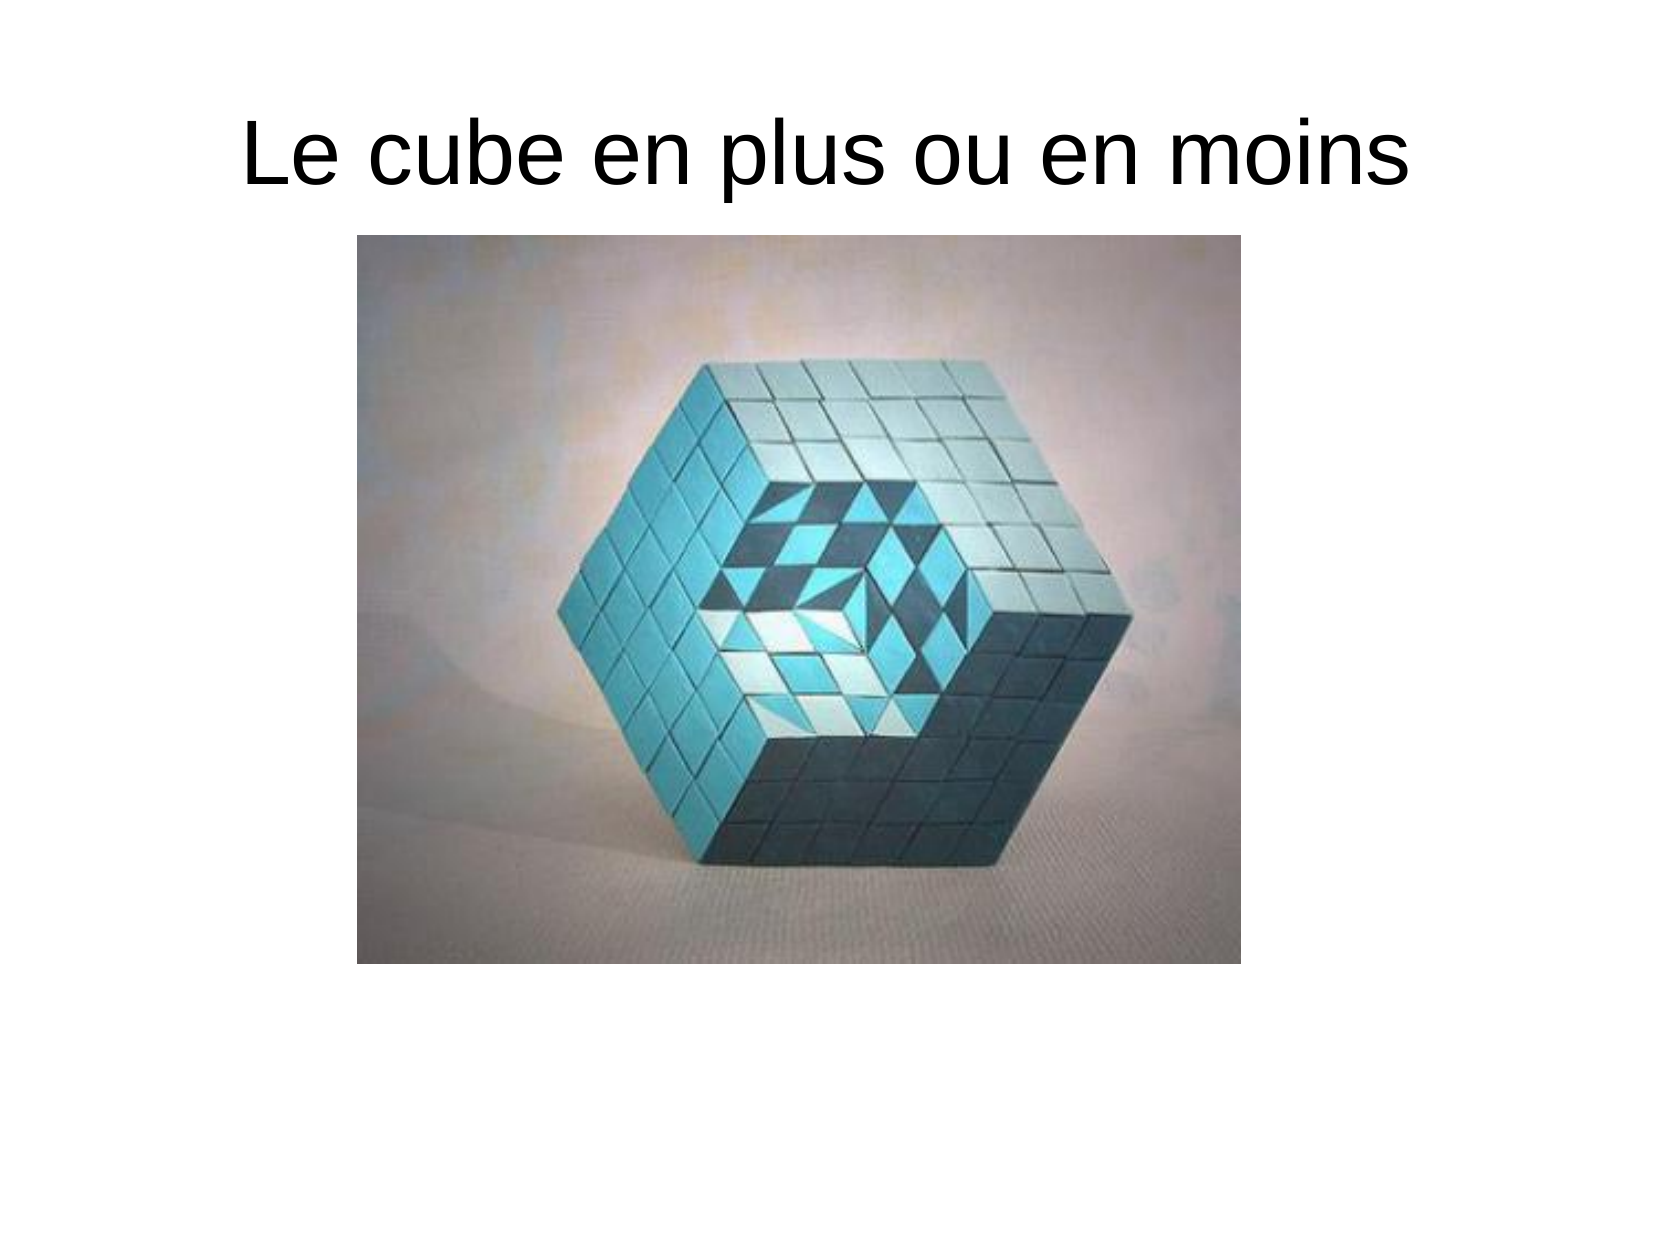

# Le cube en plus ou en moins